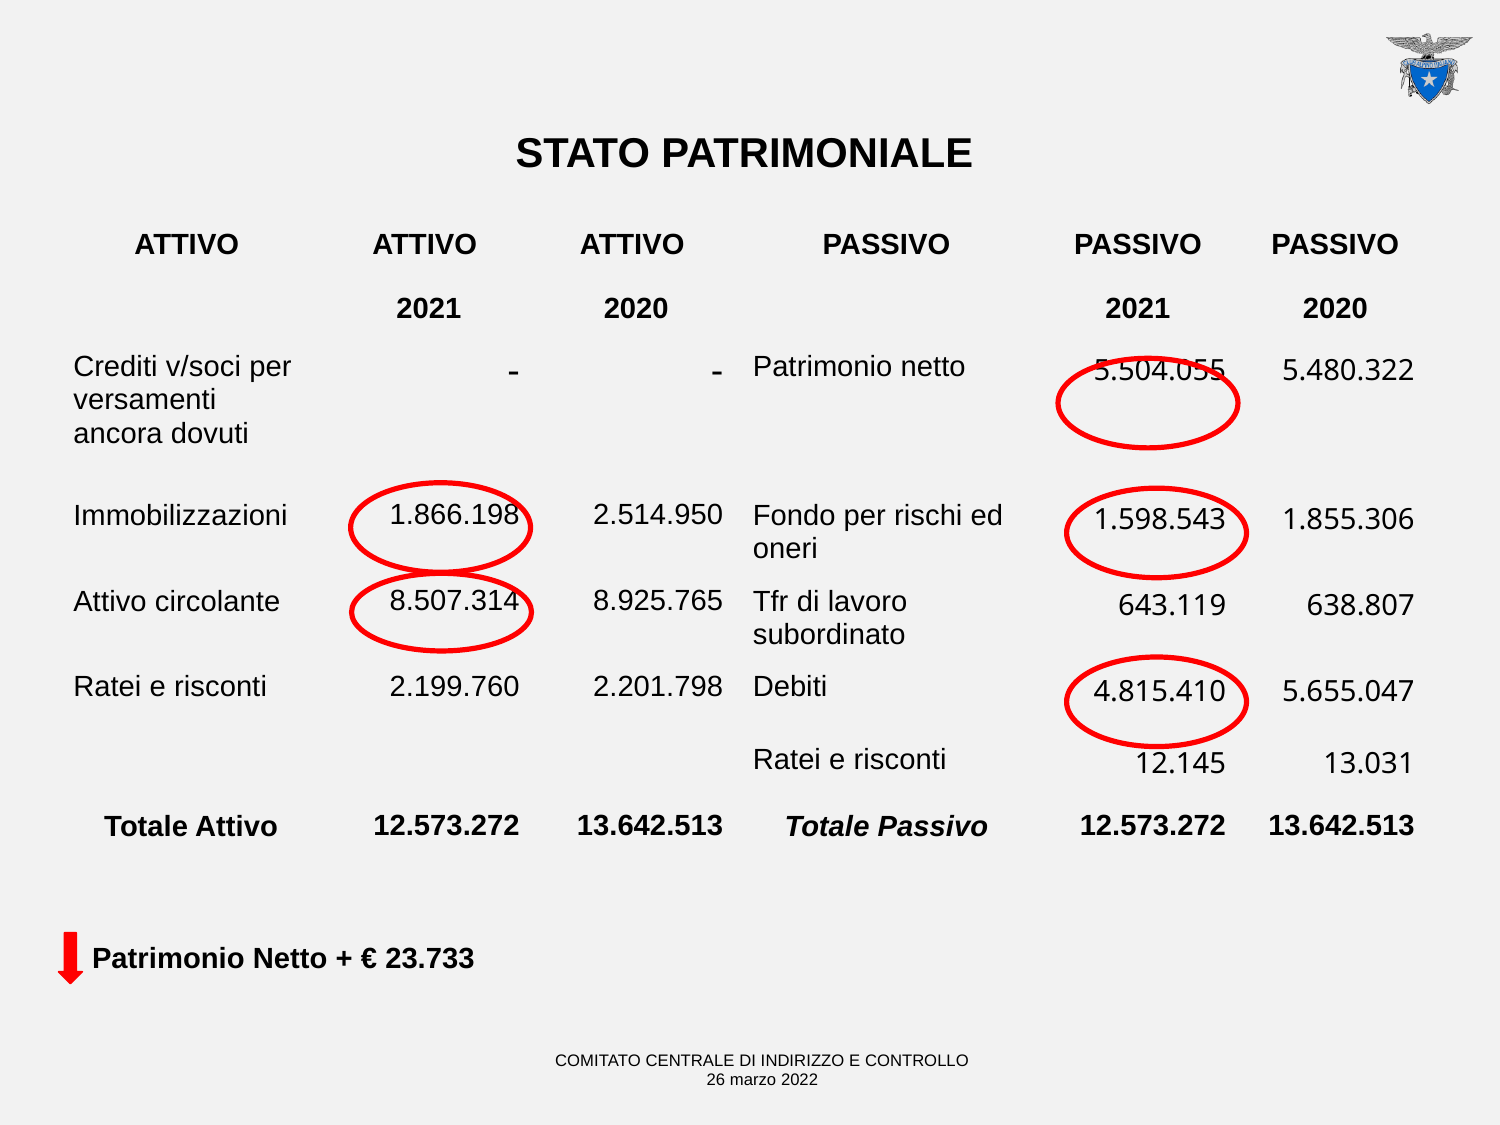

STATO PATRIMONIALE
| ATTIVO | ATTIVO | ATTIVO | PASSIVO | PASSIVO | PASSIVO |
| --- | --- | --- | --- | --- | --- |
| | 2021 | 2020 | | 2021 | 2020 |
| Crediti v/soci per versamenti ancora dovuti | - | - | Patrimonio netto | 5.504.055 | 5.480.322 |
| Immobilizzazioni | 1.866.198 | 2.514.950 | Fondo per rischi ed oneri | 1.598.543 | 1.855.306 |
| Attivo circolante | 8.507.314 | 8.925.765 | Tfr di lavoro subordinato | 643.119 | 638.807 |
| Ratei e risconti | 2.199.760 | 2.201.798 | Debiti | 4.815.410 | 5.655.047 |
| | | | Ratei e risconti | 12.145 | 13.031 |
| Totale Attivo | 12.573.272 | 13.642.513 | Totale Passivo | 12.573.272 | 13.642.513 |
Patrimonio Netto + € 23.733
COMITATO CENTRALE DI INDIRIZZO E CONTROLLO
26 marzo 2022